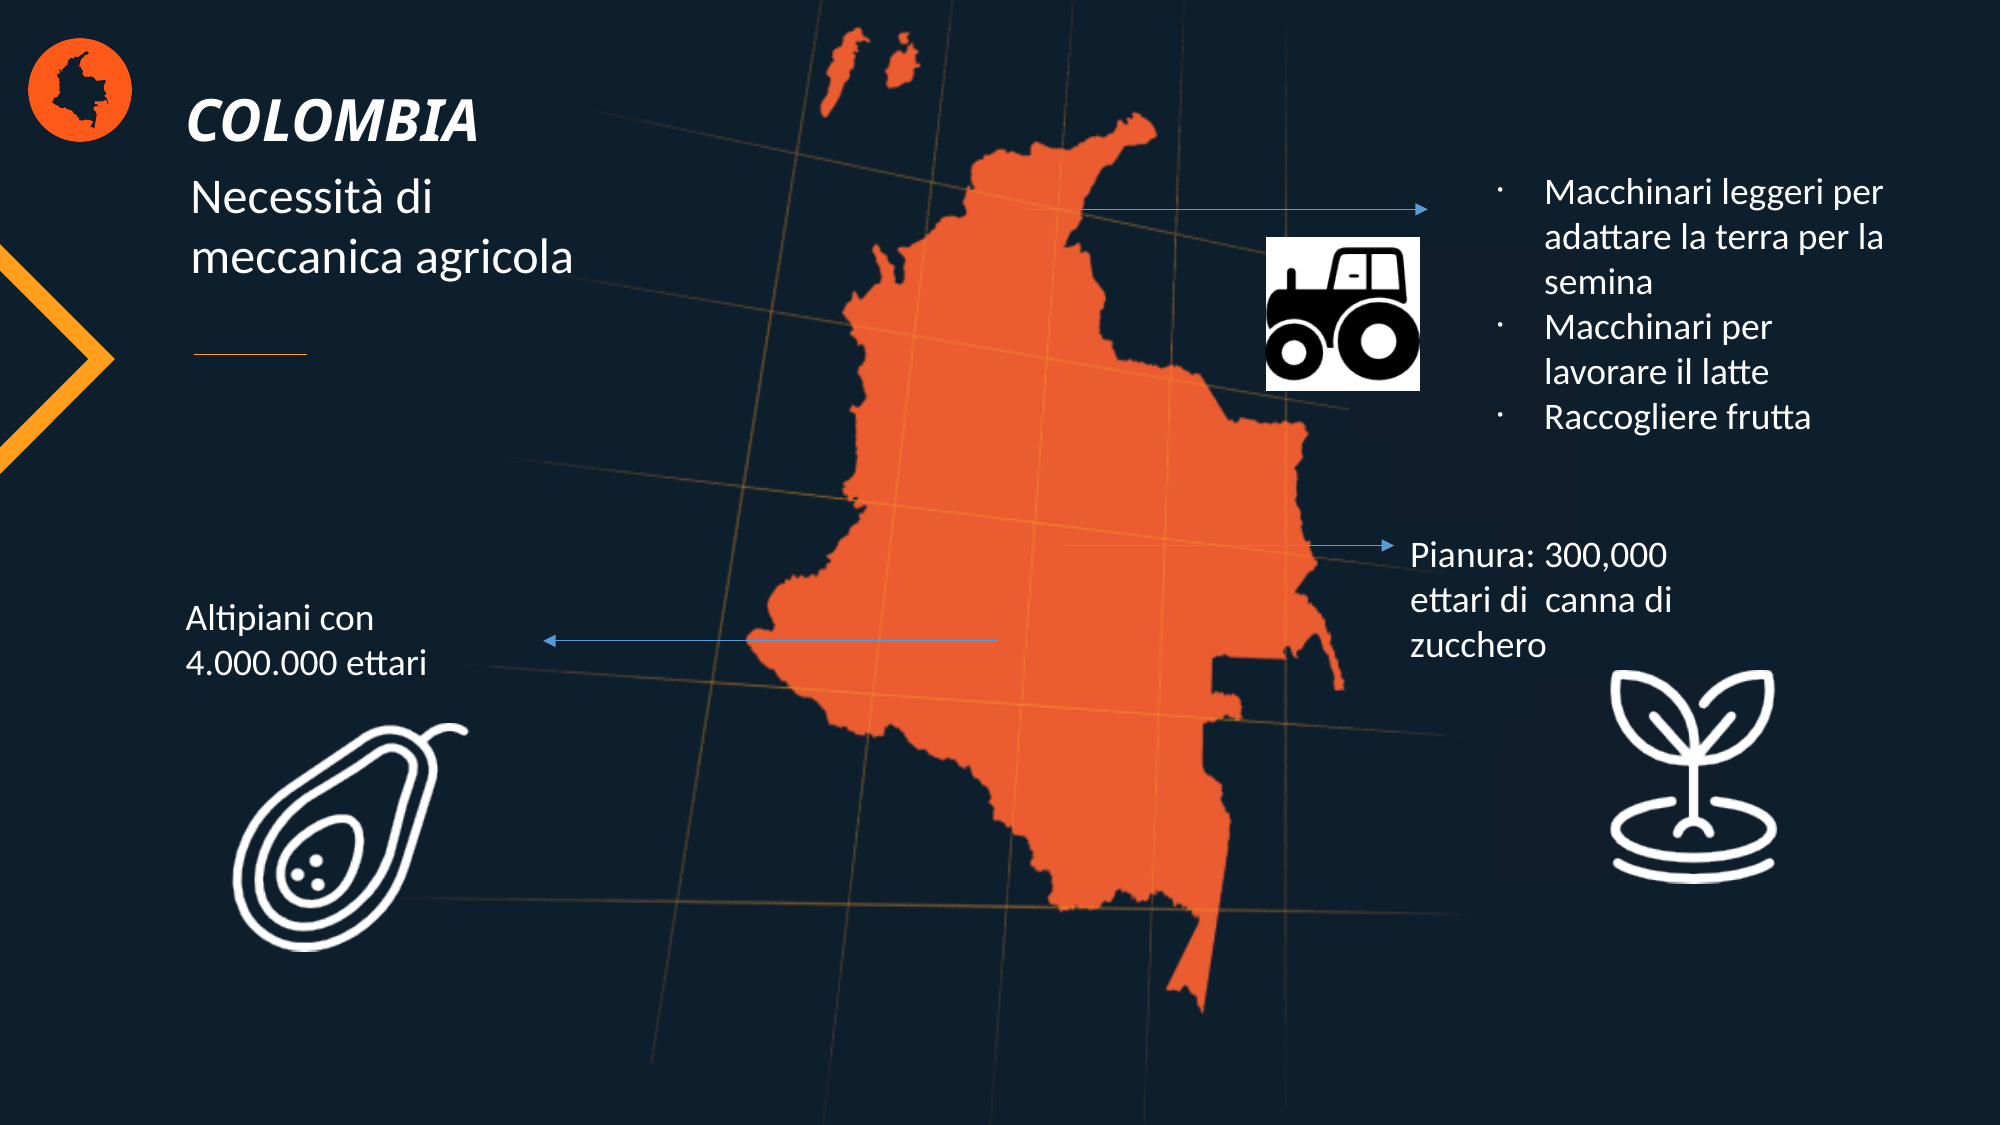

COLOMBIA
Necessità di meccanica agricola
Macchinari leggeri per adattare la terra per la semina
Macchinari per lavorare il latte
Raccogliere frutta
Pianura: 300,000 ettari di canna di zucchero
Altipiani con 4.000.000 ettari